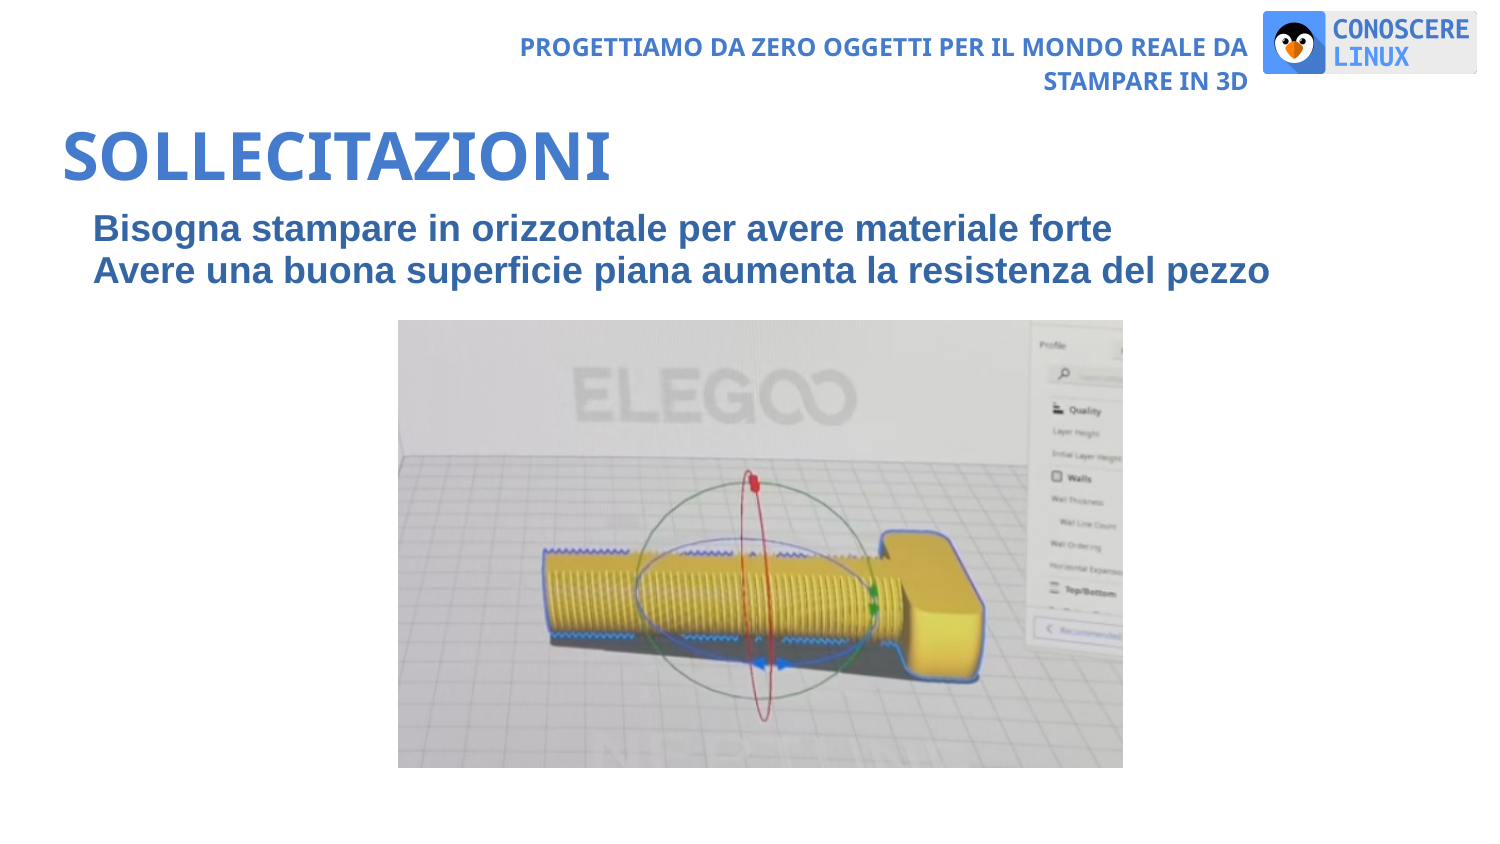

PROGETTIAMO DA ZERO OGGETTI PER IL MONDO REALE DA STAMPARE IN 3D
SOLLECITAZIONI
Bisogna stampare in orizzontale per avere materiale forte
Avere una buona superficie piana aumenta la resistenza del pezzo